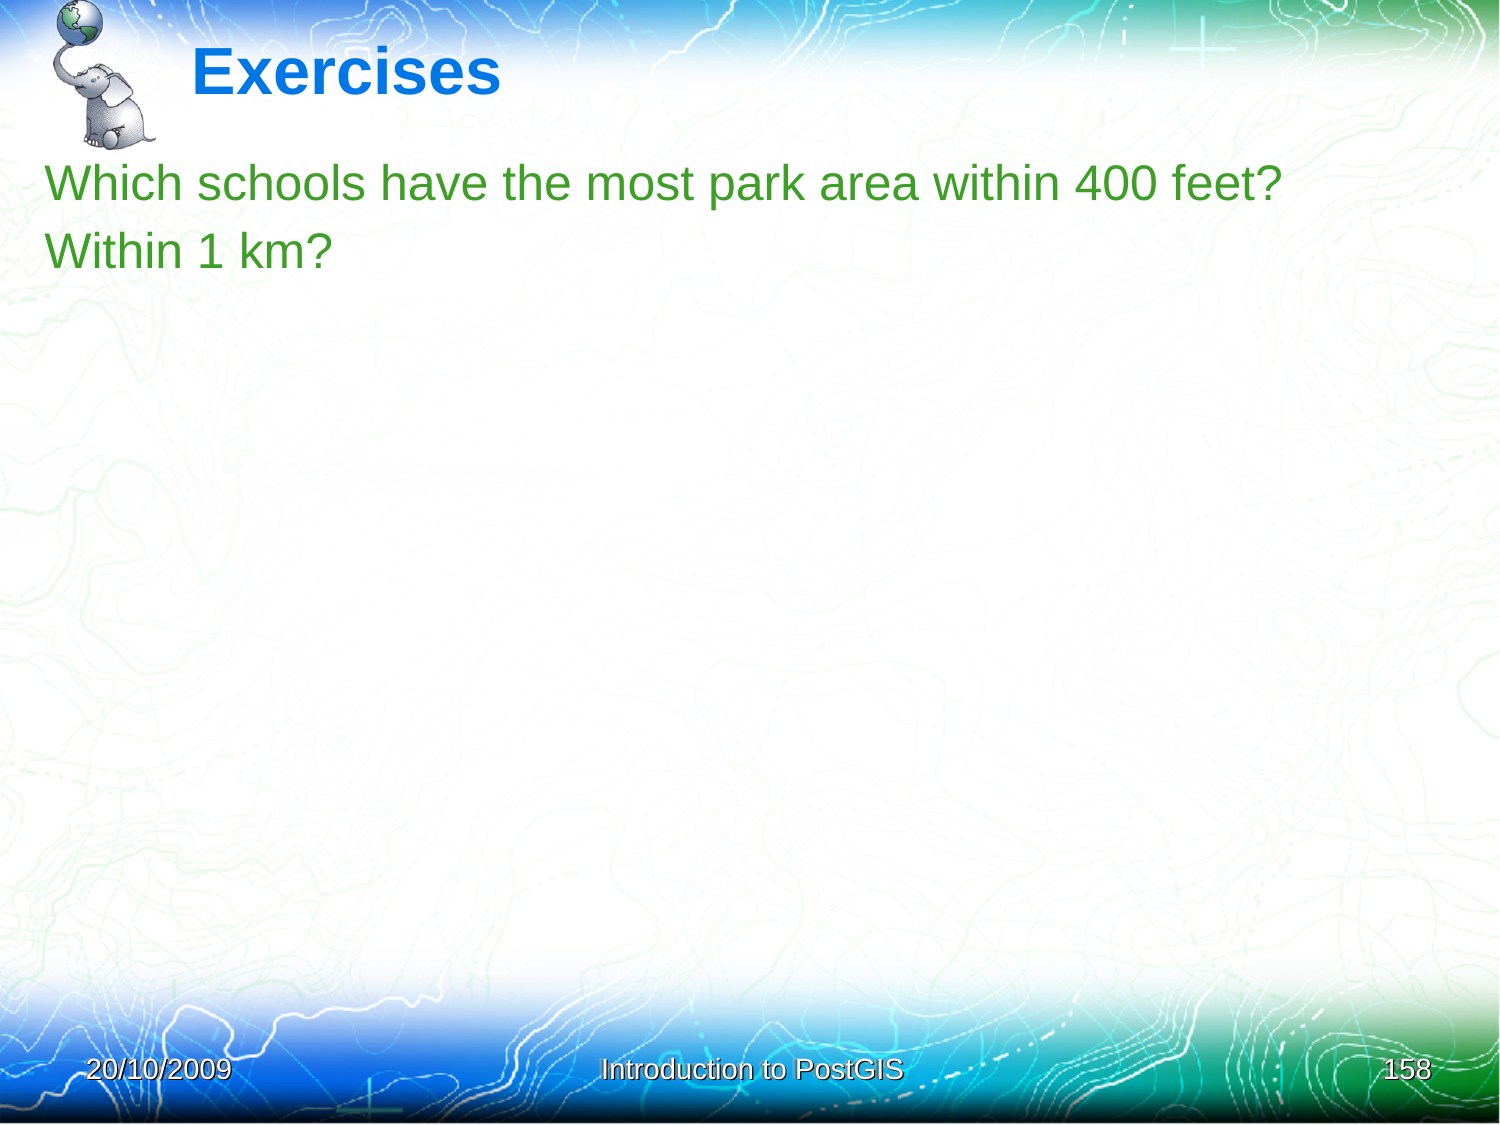

# Exercises
Which schools have the most park area within 400 feet?
Within 1 km?
20/10/2009
Introduction to PostGIS
158